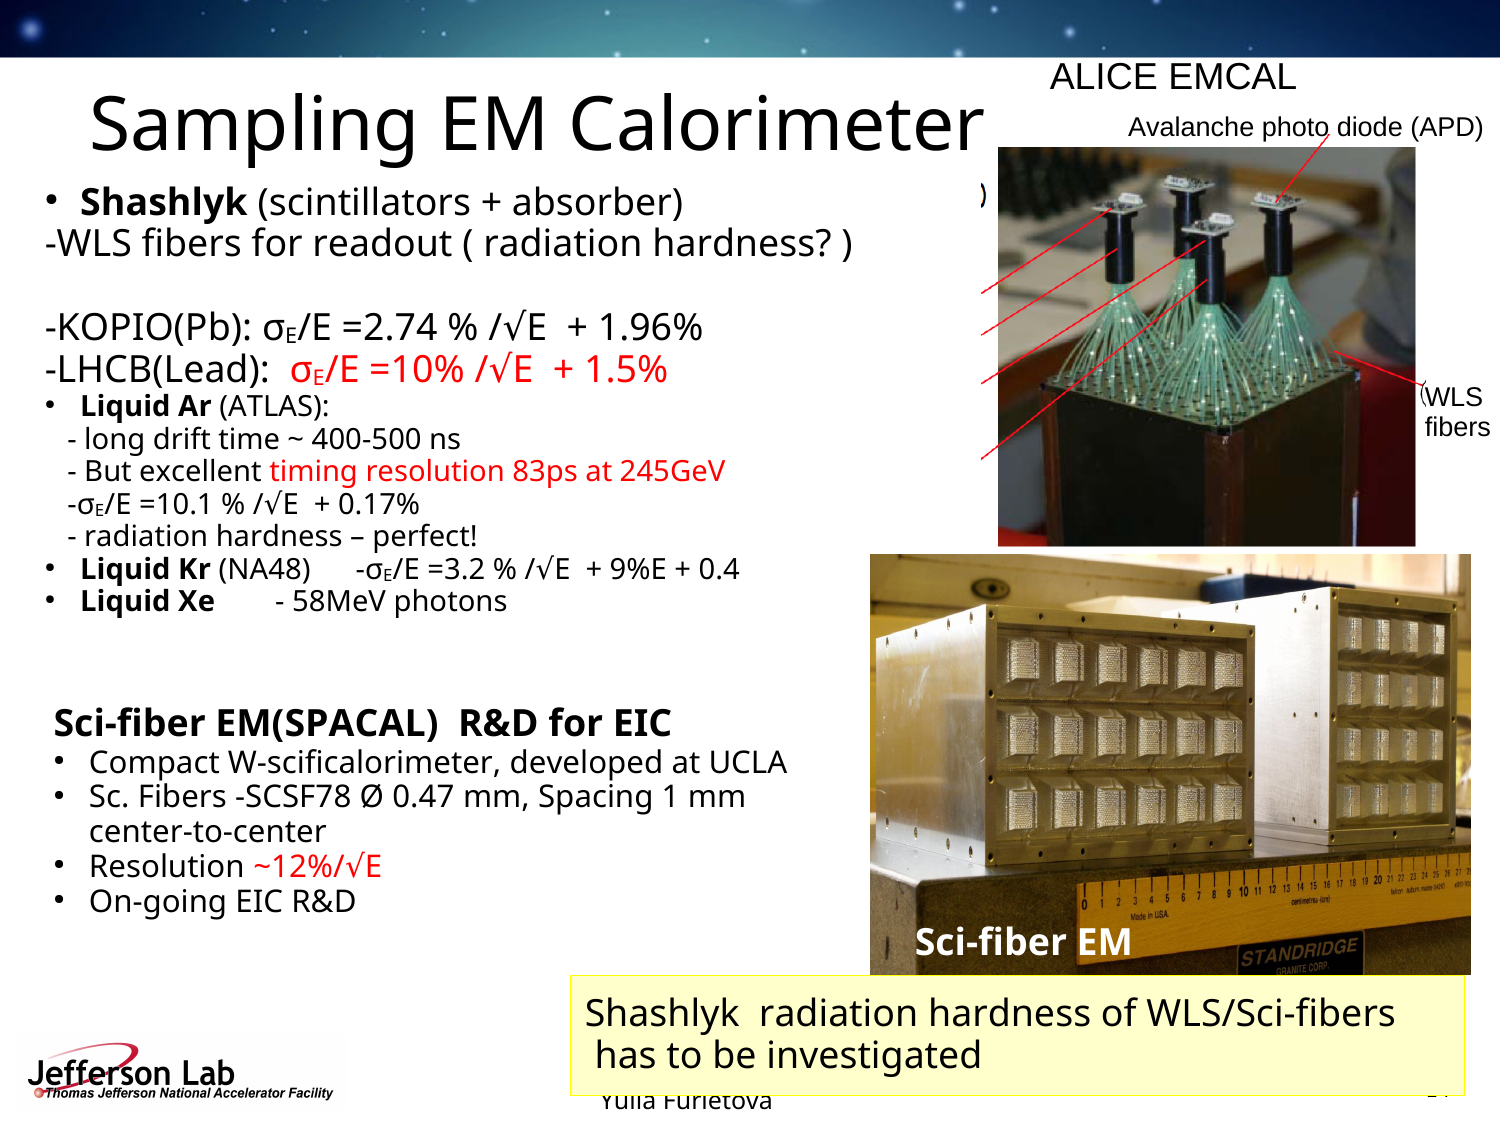

ALICE EMCAL
Sampling EM Calorimeter
Avalanche photo diode (APD)
Shashlyk (scintillators + absorber)
-WLS fibers for readout ( radiation hardness? )
-KOPIO(Pb): σE/E =2.74 % /√E + 1.96%
-LHCB(Lead): σE/E =10% /√E + 1.5%
Liquid Ar (ATLAS):
 - long drift time ~ 400-500 ns
 - But excellent timing resolution 83ps at 245GeV
 -σE/E =10.1 % /√E + 0.17%
 - radiation hardness – perfect!
Liquid Kr (NA48) -σE/E =3.2 % /√E + 9%E + 0.4
Liquid Xe - 58MeV photons
WLS
fibers
Sci-fiber EM(SPACAL) R&D for EIC
Compact W-scificalorimeter, developed at UCLA
Sc. Fibers -SCSF78 Ø 0.47 mm, Spacing 1 mm center-to-center
Resolution ~12%/√E
On-going EIC R&D
Sci-fiber EM
Shashlyk radiation hardness of WLS/Sci-fibers
 has to be investigated
14
Yulia Furletova